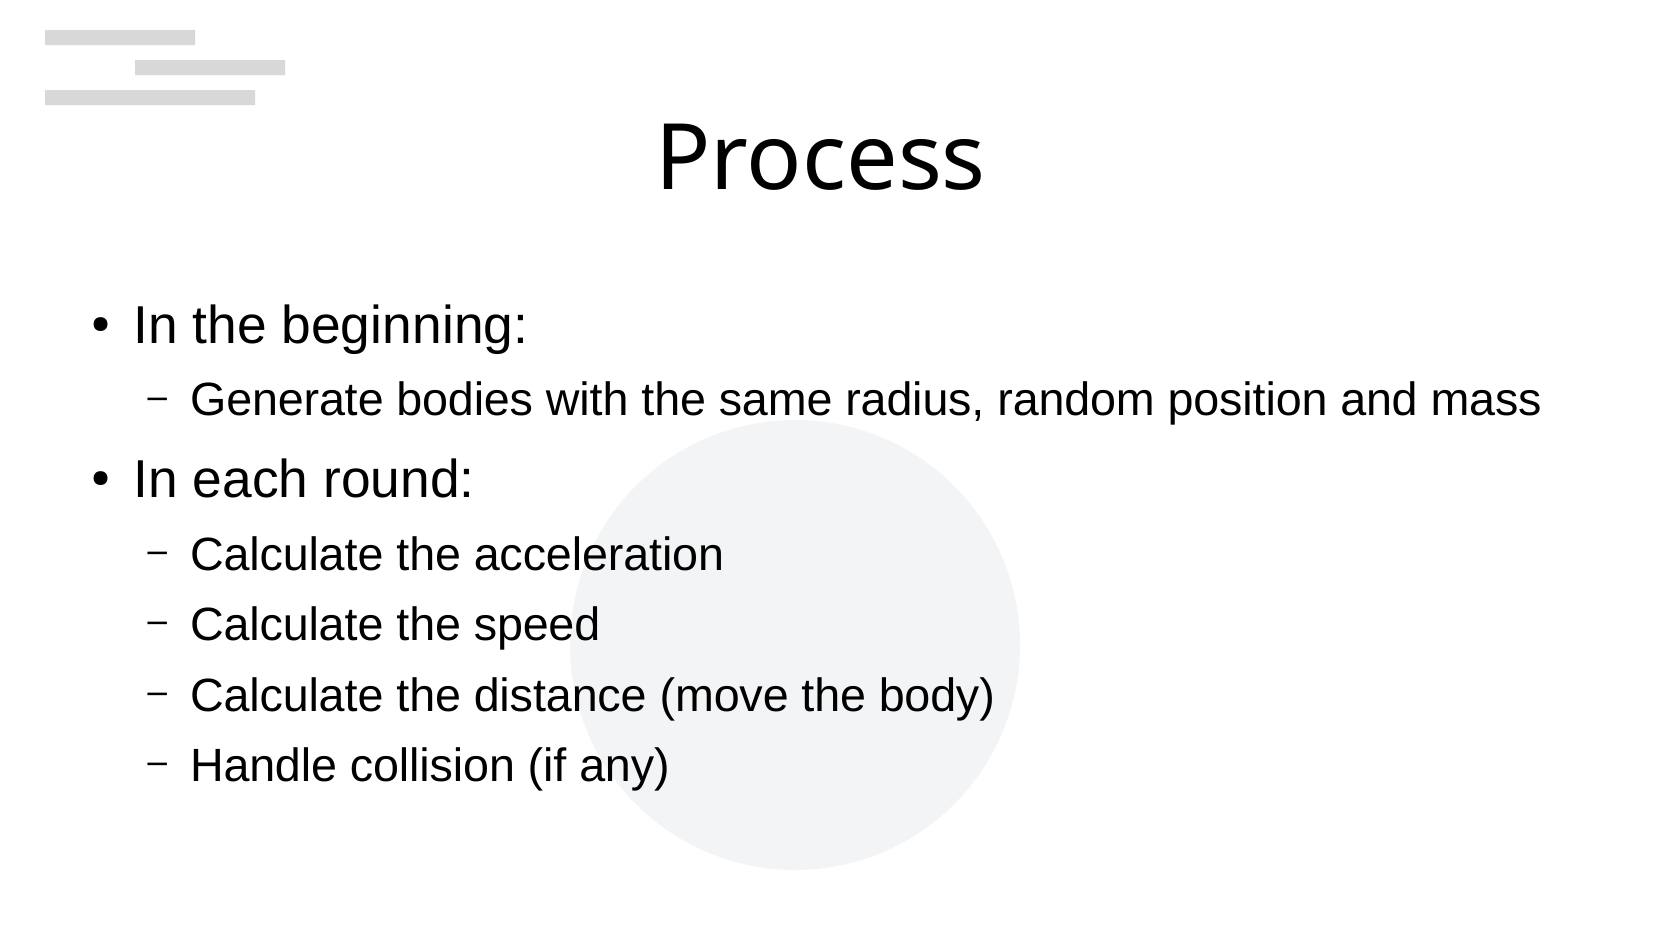

# Process
In the beginning:
Generate bodies with the same radius, random position and mass
In each round:
Calculate the acceleration
Calculate the speed
Calculate the distance (move the body)
Handle collision (if any)